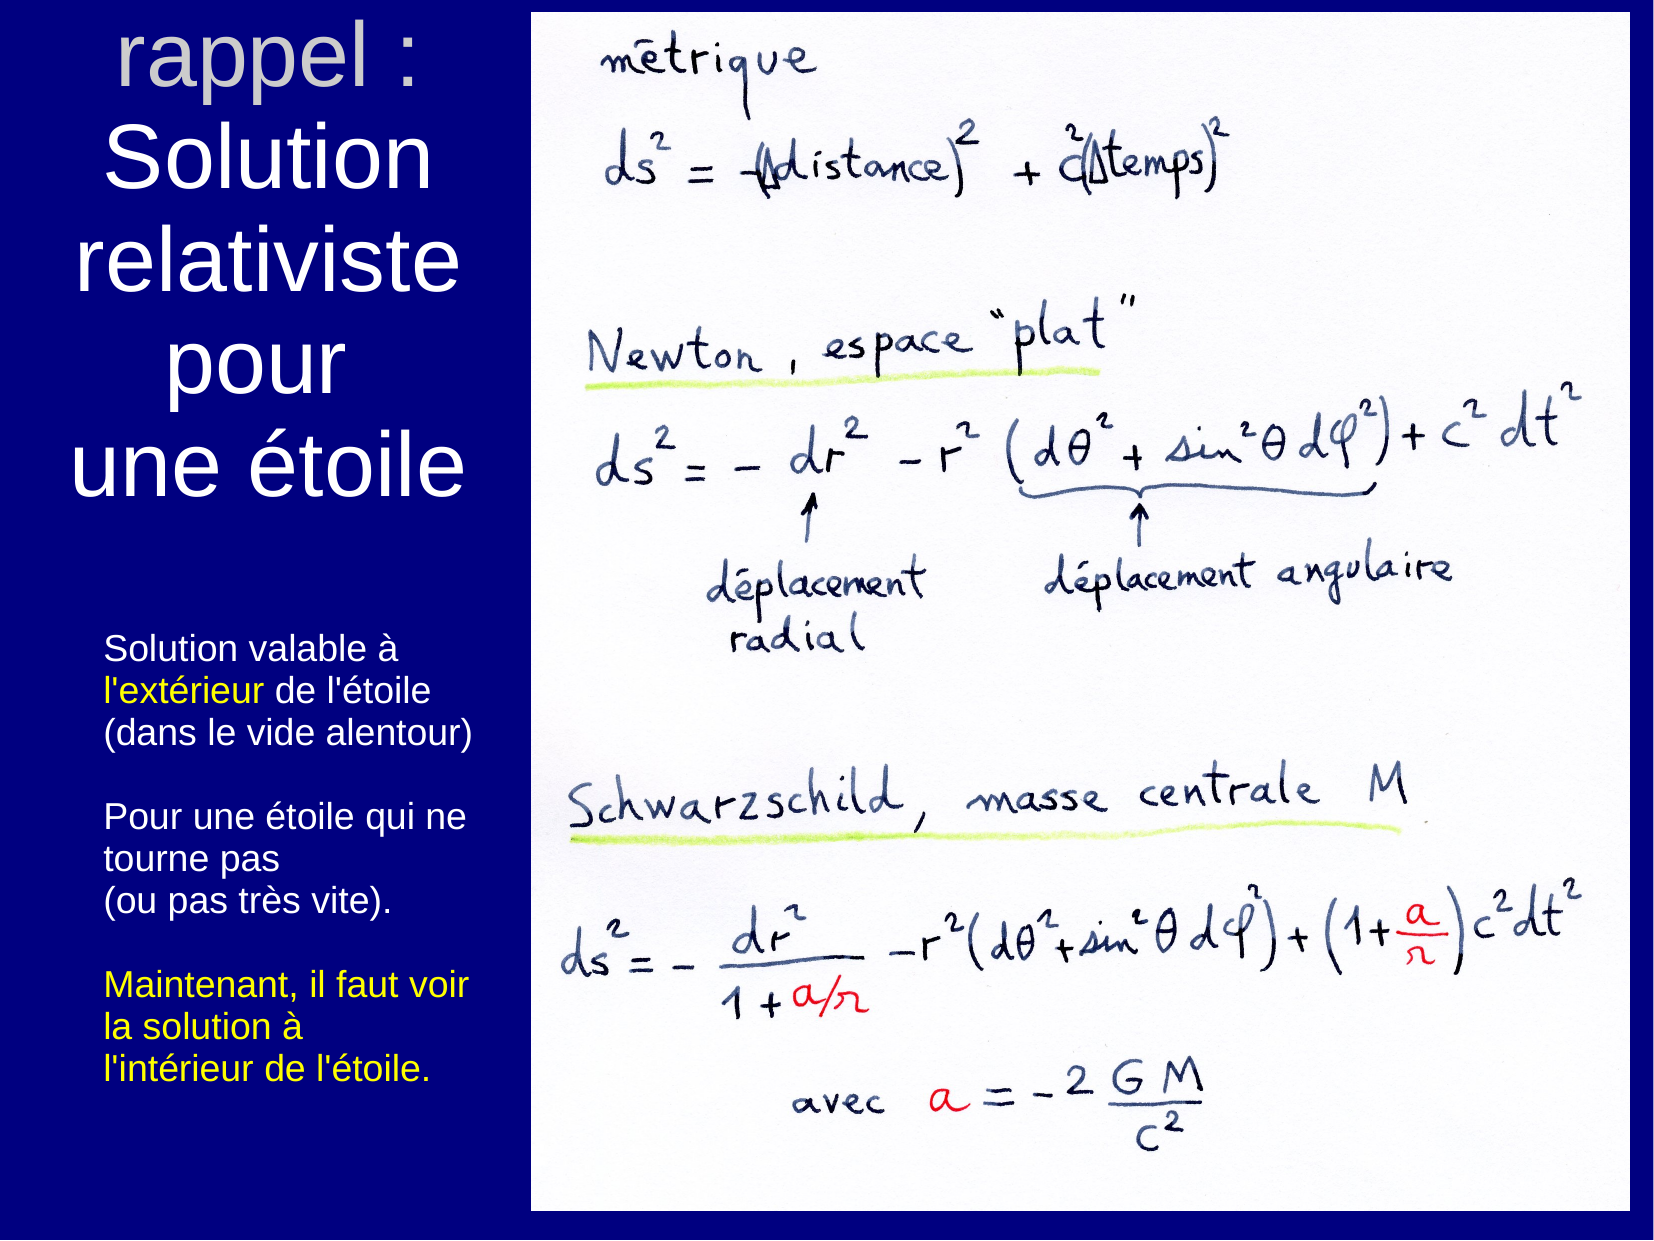

# rappel : Solution relativiste pour une étoile
Solution valable à
l'extérieur de l'étoile
(dans le vide alentour)
Pour une étoile qui ne
tourne pas
(ou pas très vite).
Maintenant, il faut voir
la solution à
l'intérieur de l'étoile.